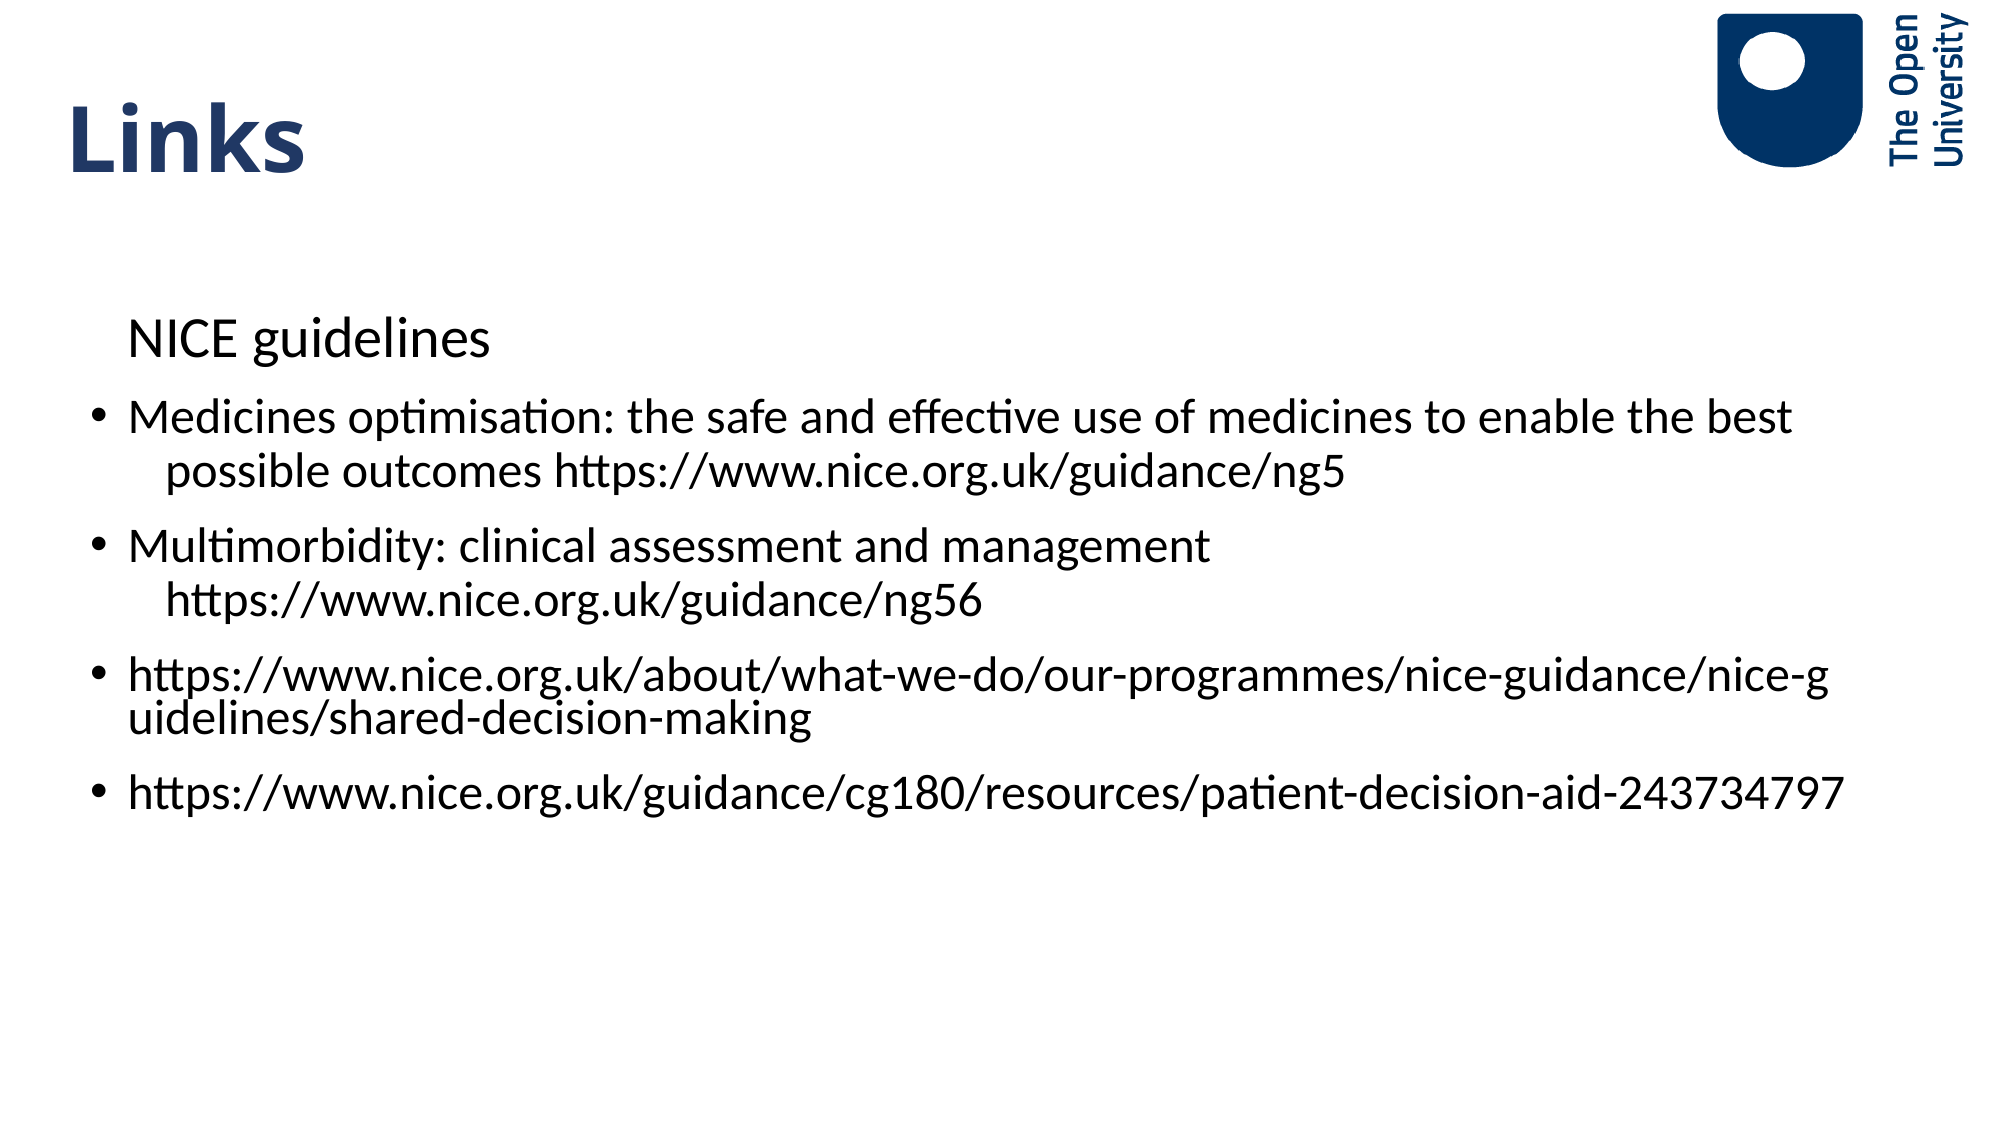

# Links
NICE guidelines
Medicines optimisation: the safe and effective use of medicines to enable the best possible outcomes https://www.nice.org.uk/guidance/ng5
Multimorbidity: clinical assessment and management https://www.nice.org.uk/guidance/ng56
https://www.nice.org.uk/about/what-we-do/our-programmes/nice-guidance/nice-guidelines/shared-decision-making
https://www.nice.org.uk/guidance/cg180/resources/patient-decision-aid-243734797